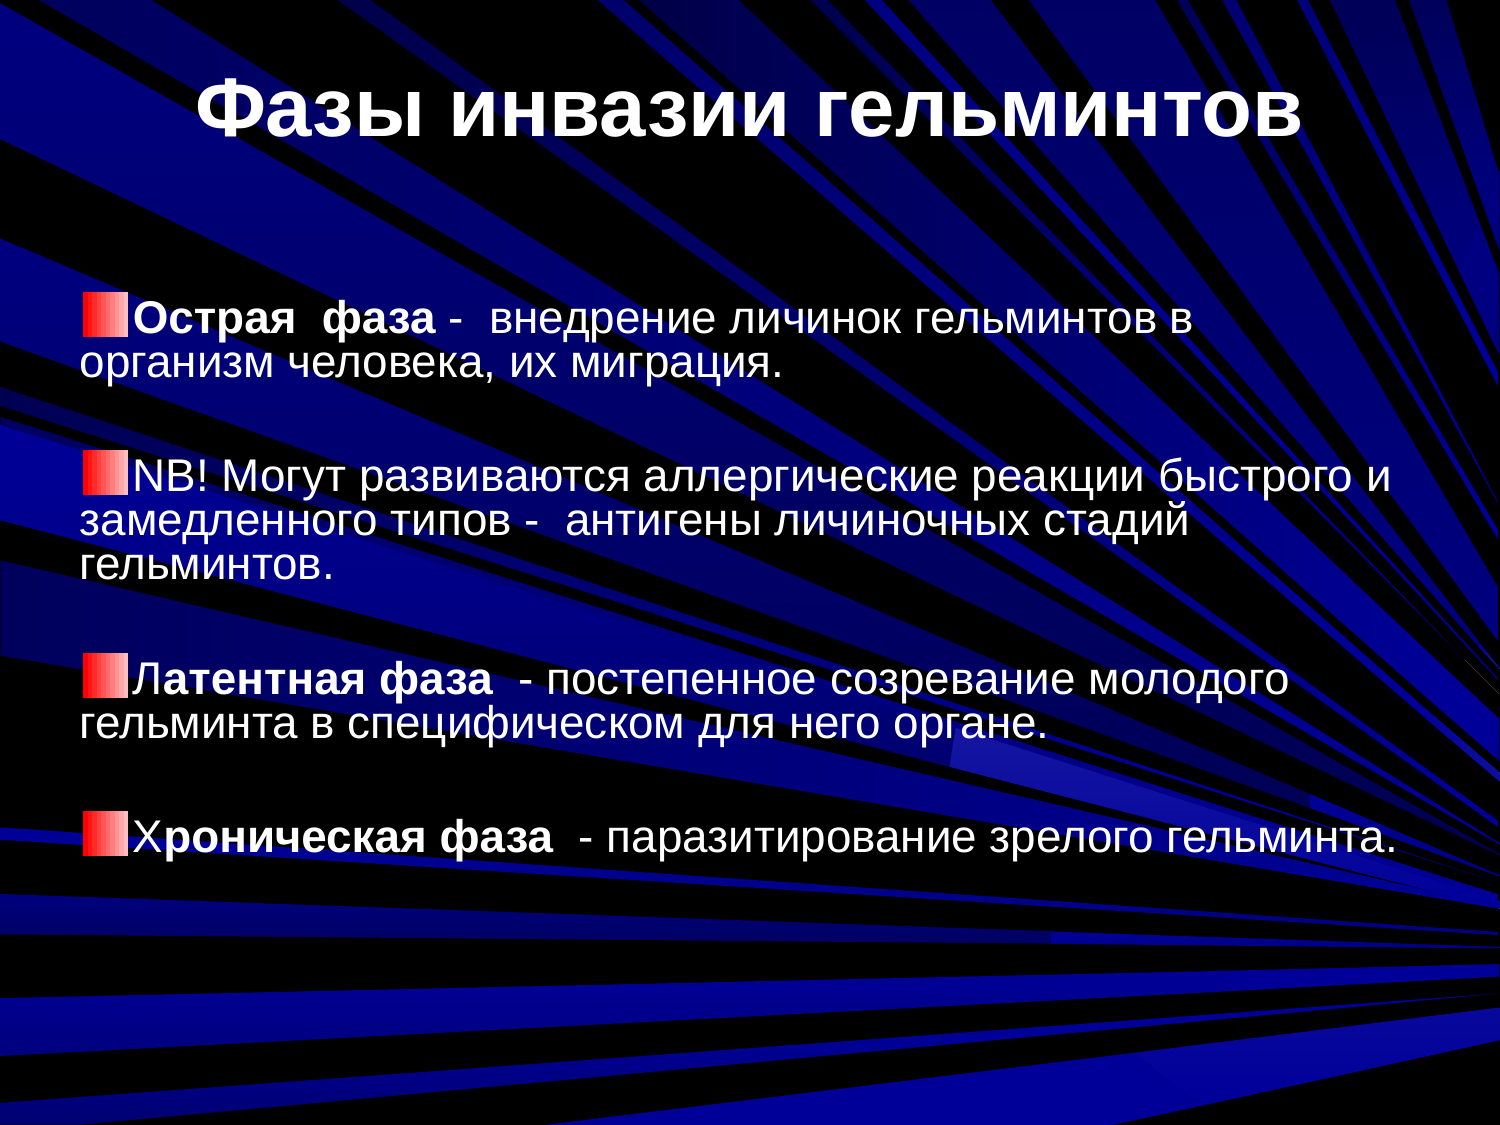

# Фазы инвазии гельминтов
Острая фаза - внедрение личинок гельминтов в организм человека, их миграция.
NB! Могут развиваются аллергические реакции быстрого и замедленного типов - антигены личиночных стадий гельминтов.
Латентная фаза - постепенное созревание молодого гельминта в специфическом для него органе.
Хроническая фаза - паразитирование зрелого гельминта.